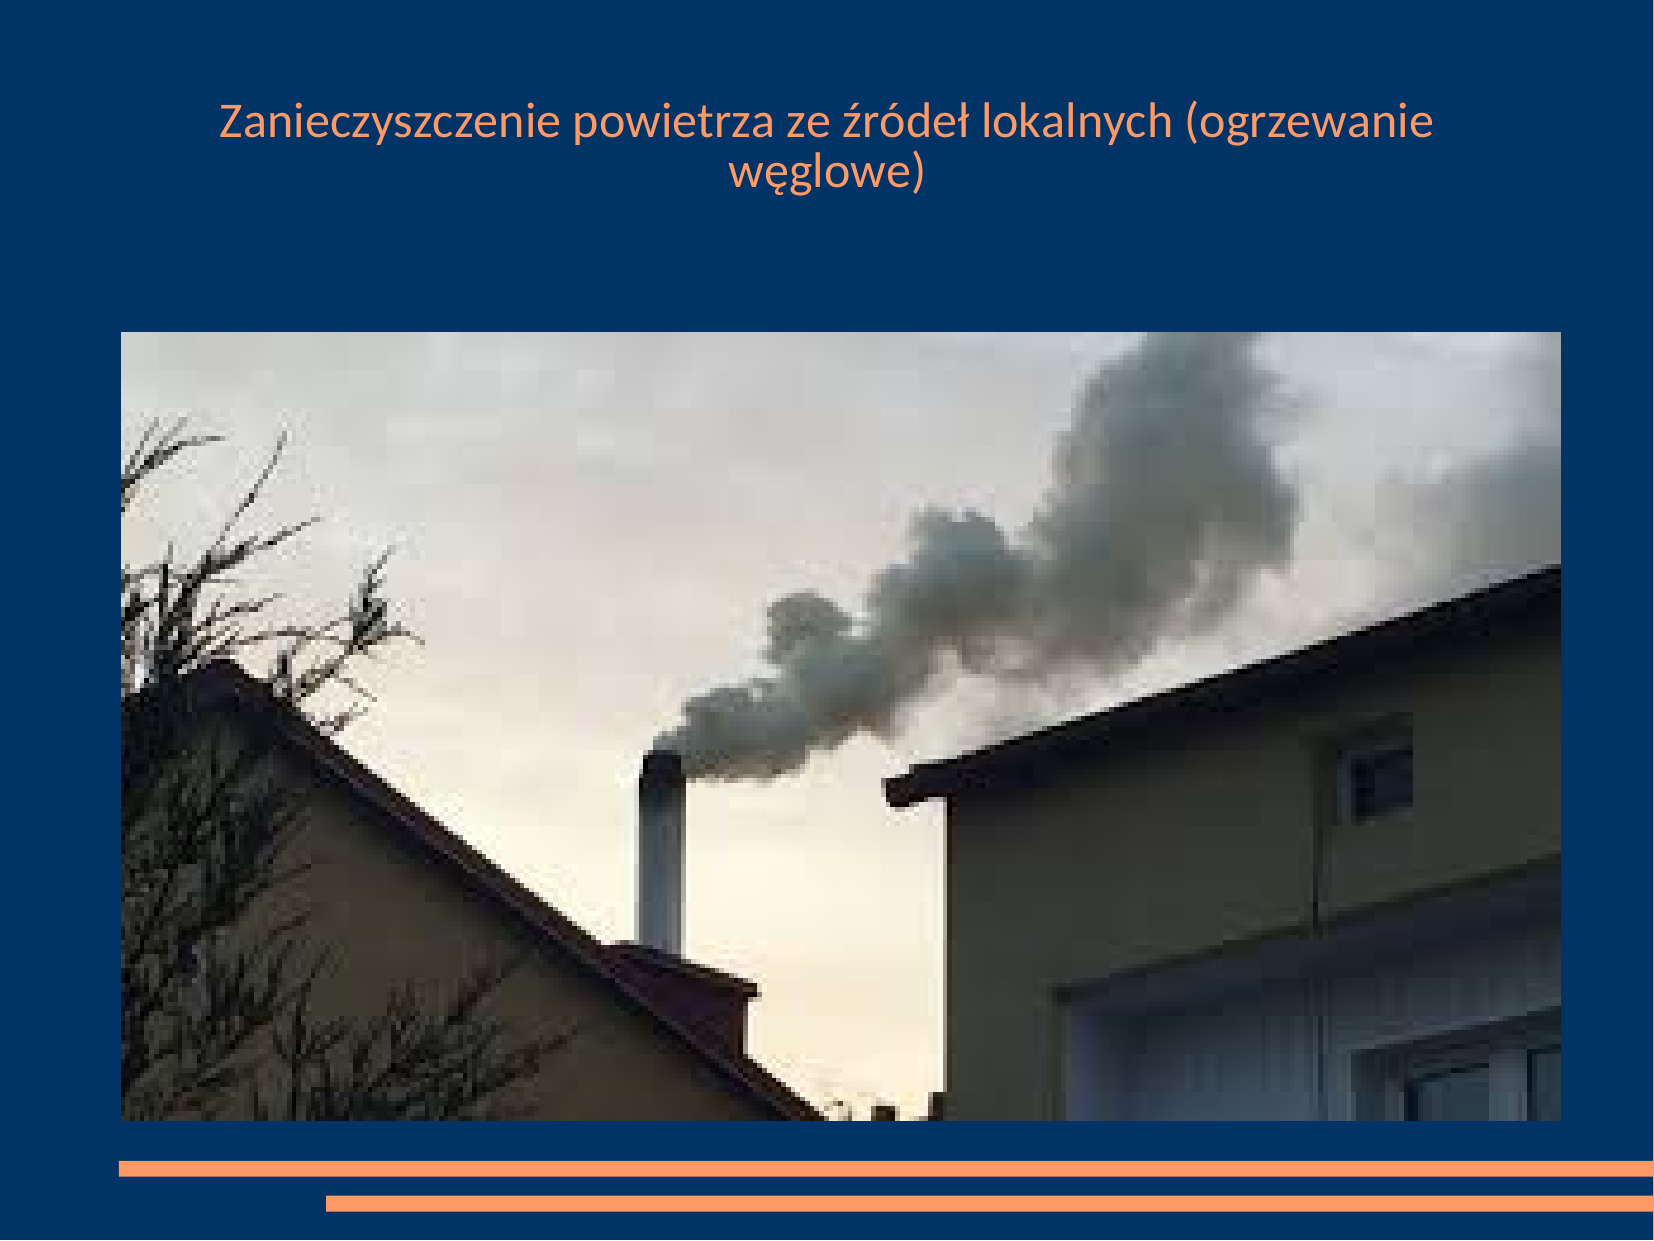

# Zanieczyszczenie powietrza ze źródeł lokalnych (ogrzewanie węglowe)